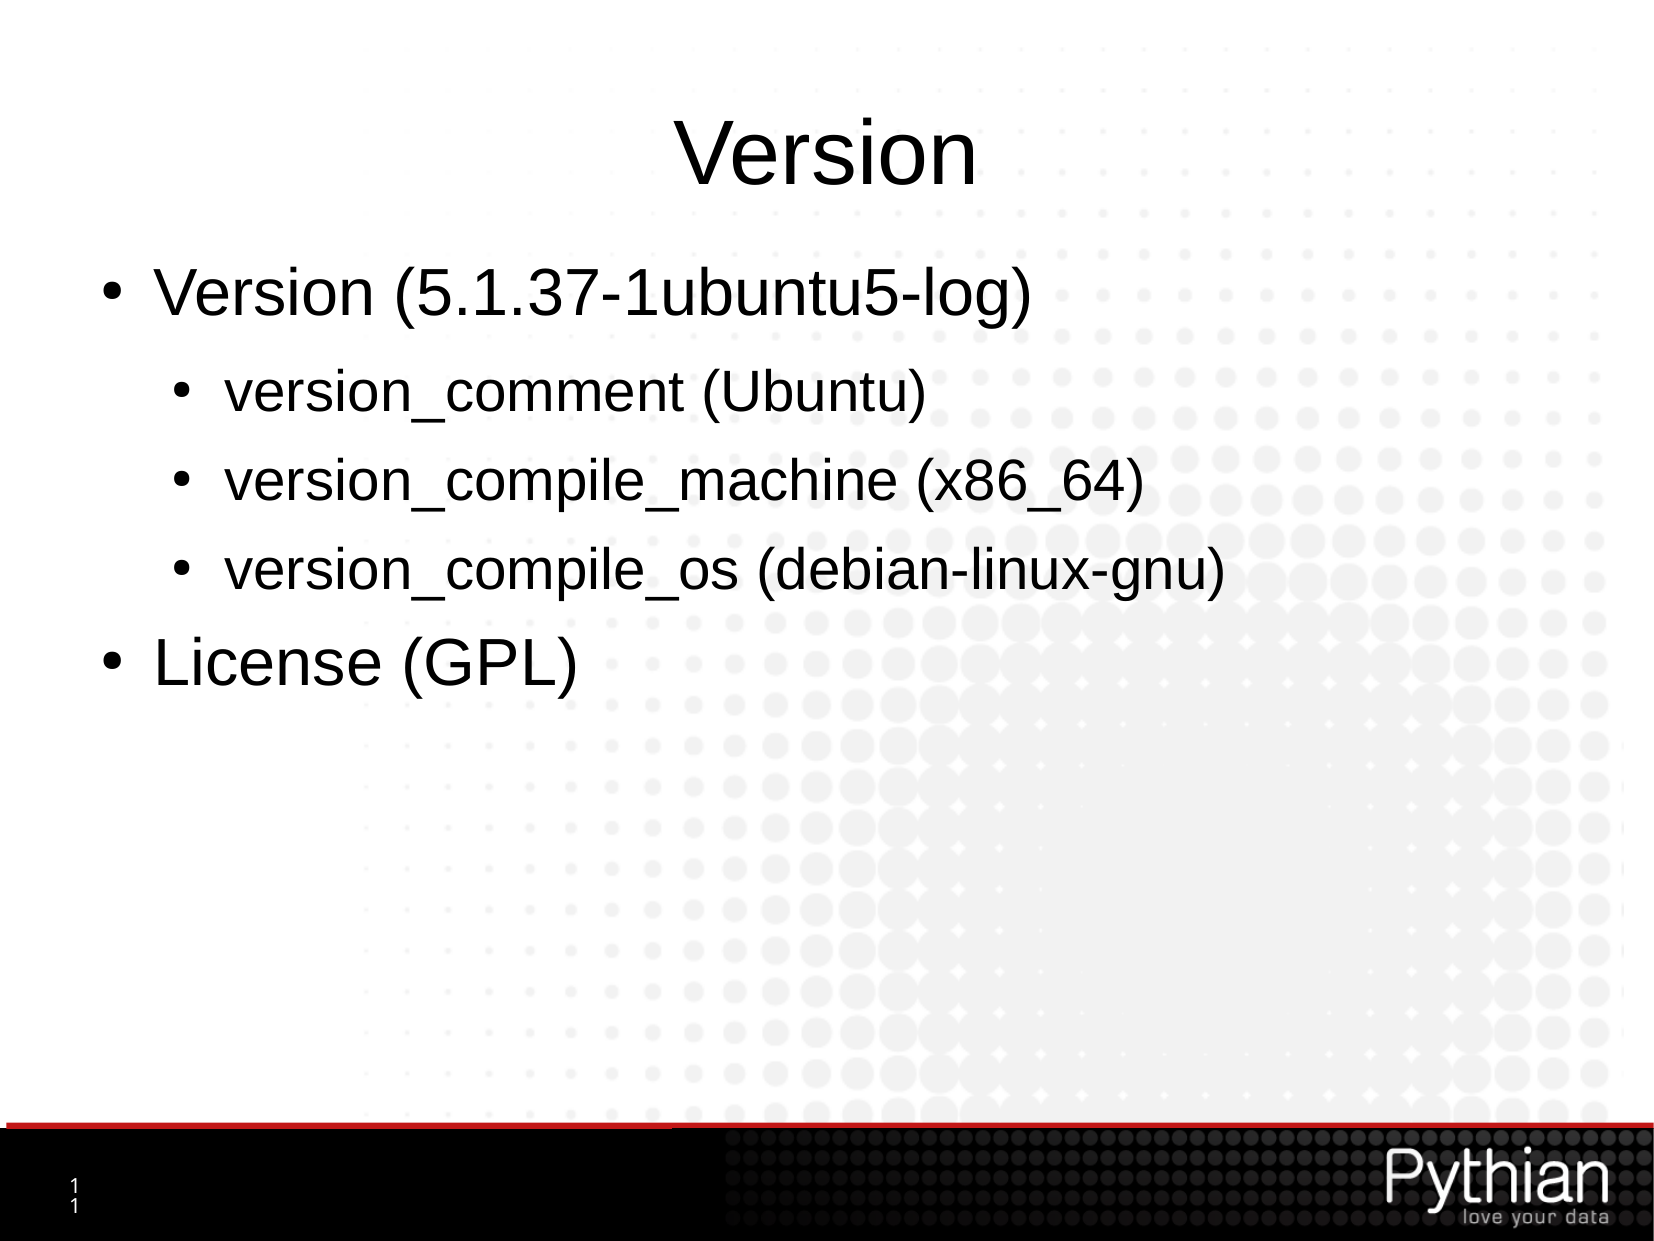

# Version
Version (5.1.37-1ubuntu5-log)
version_comment (Ubuntu)
version_compile_machine (x86_64)
version_compile_os (debian-linux-gnu)
License (GPL)